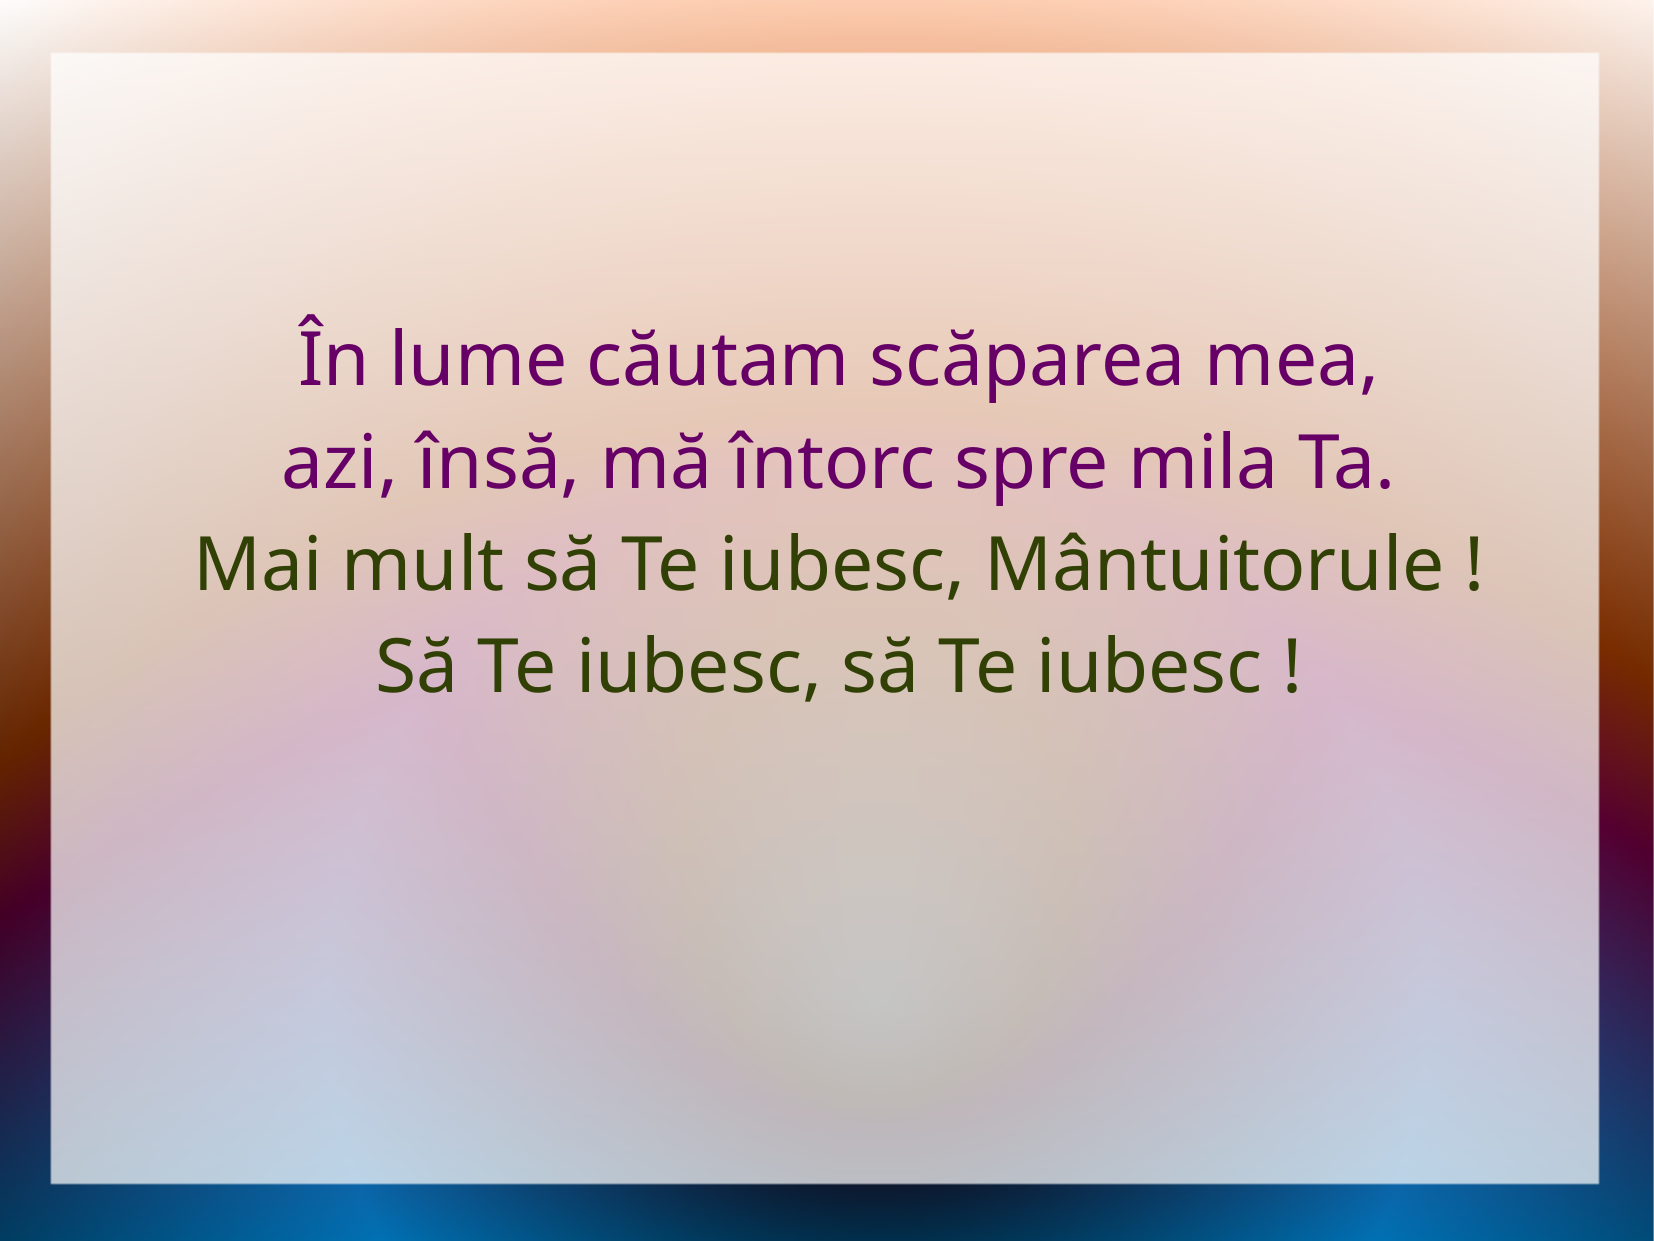

În lume căutam scăparea mea,
azi, însă, mă întorc spre mila Ta.
Mai mult să Te iubesc, Mântuitorule !
Să Te iubesc, să Te iubesc !